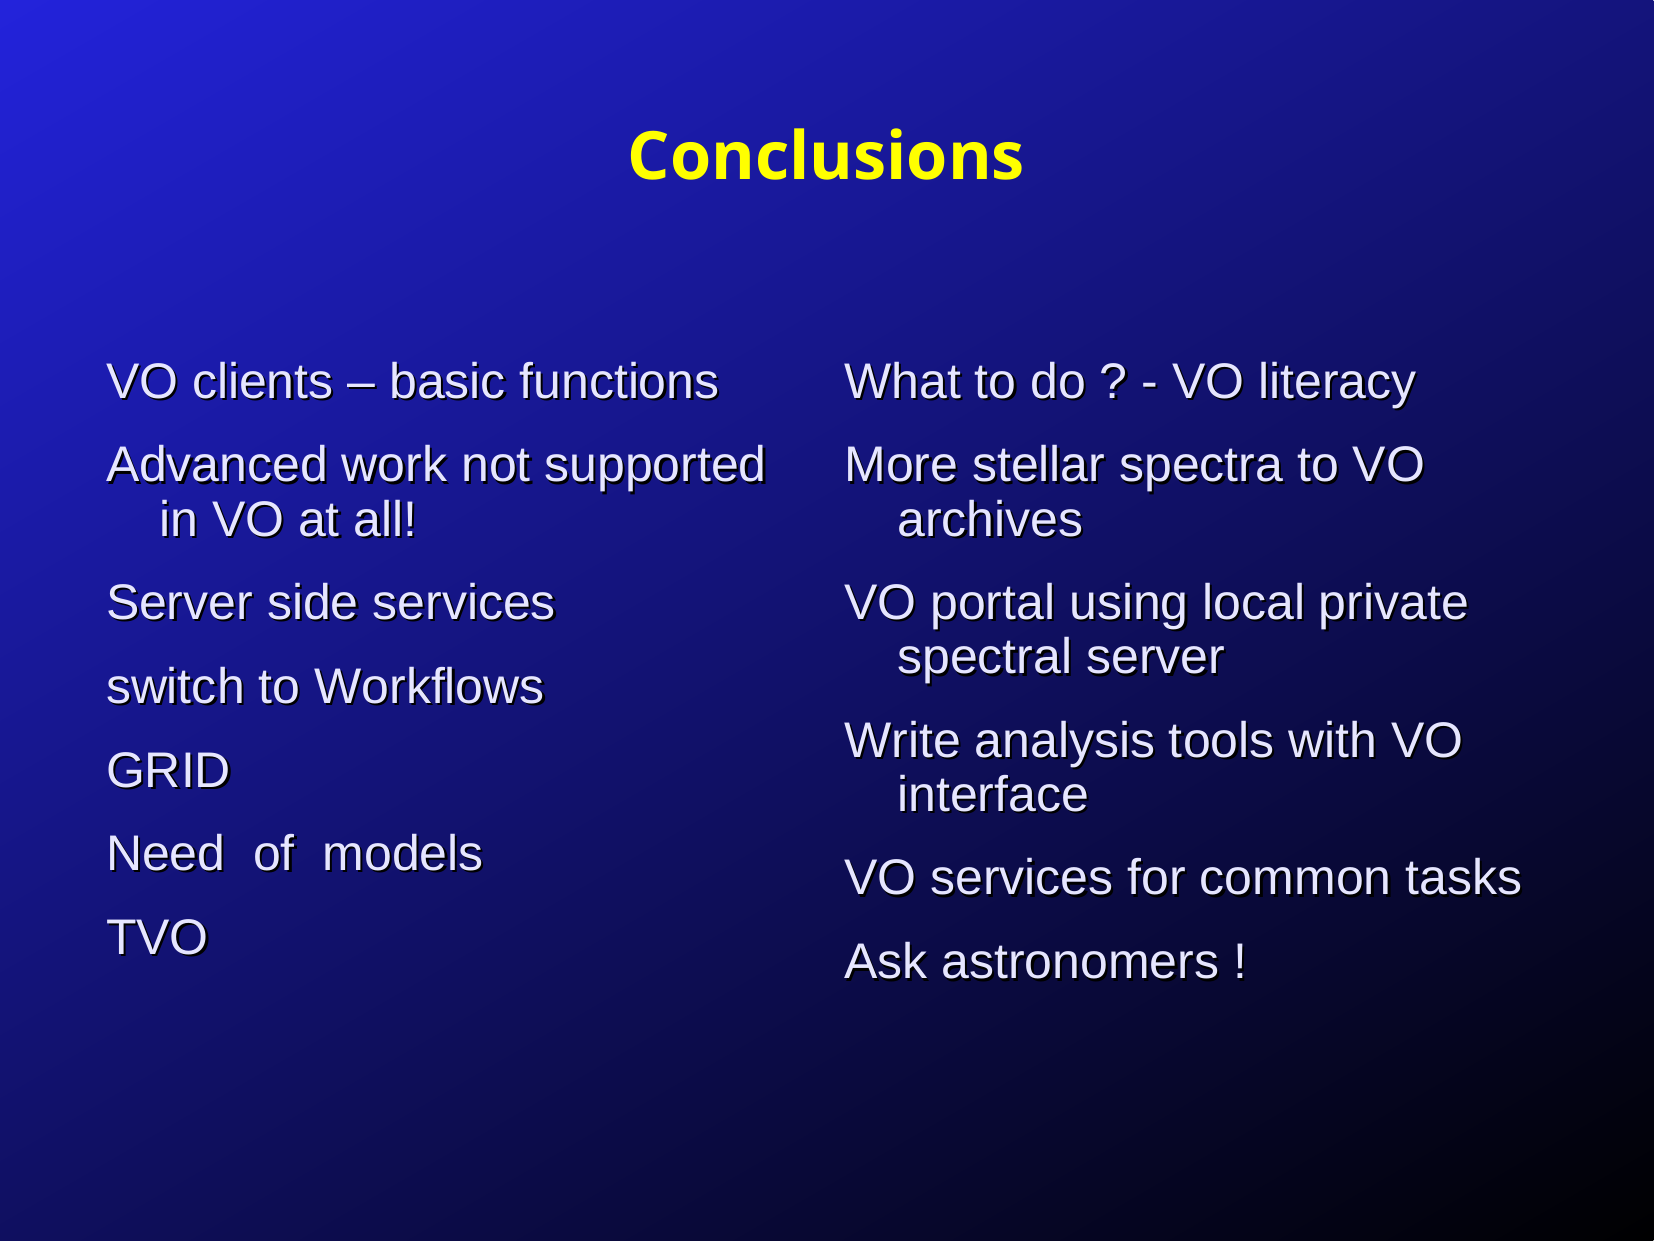

# Conclusions
VO clients – basic functions
Advanced work not supported in VO at all!
Server side services
switch to Workflows
GRID
Need of models
TVO
What to do ? - VO literacy
More stellar spectra to VO archives
VO portal using local private spectral server
Write analysis tools with VO interface
VO services for common tasks
Ask astronomers !